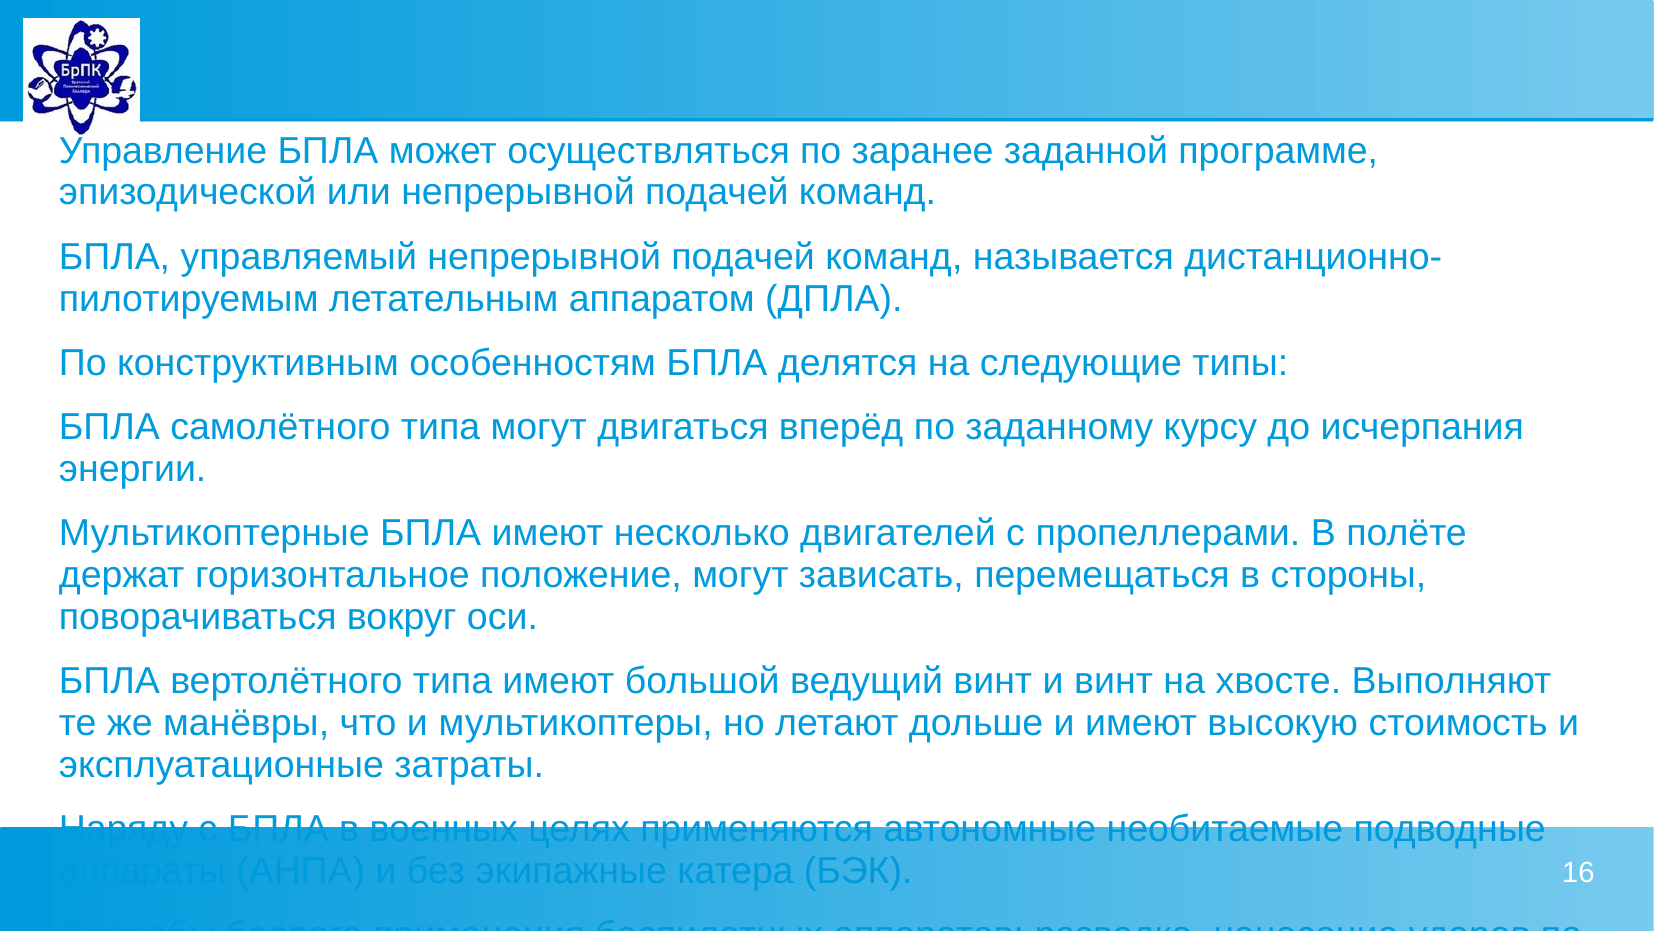

# Управление БПЛА может осуществляться по заранее заданной программе, эпизодической или непрерывной подачей команд.
БПЛА, управляемый непрерывной подачей команд, называется дистанционно-пилотируемым летательным аппаратом (ДПЛА).
По конструктивным особенностям БПЛА делятся на следующие типы:
БПЛА самолётного типа могут двигаться вперёд по заданному курсу до исчерпания энергии.
Мультикоптерные БПЛА имеют несколько двигателей с пропеллерами. В полёте держат горизонтальное положение, могут зависать, перемещаться в стороны, поворачиваться вокруг оси.
БПЛА вертолётного типа имеют большой ведущий винт и винт на хвосте. Выполняют те же манёвры, что и мультикоптеры, но летают дольше и имеют высокую стоимость и эксплуатационные затраты.
Наряду с БПЛА в военных целях применяются автономные необитаемые подводные аппараты (АНПА) и без экипажные катера (БЭК).
Способы боевого применения беспилотных аппаратов: разведка, нанесение ударов по наземным и морским целям, создание радиопомех, управление огнём и целеуказания, ретрансляция и данных, доставка грузов.
16